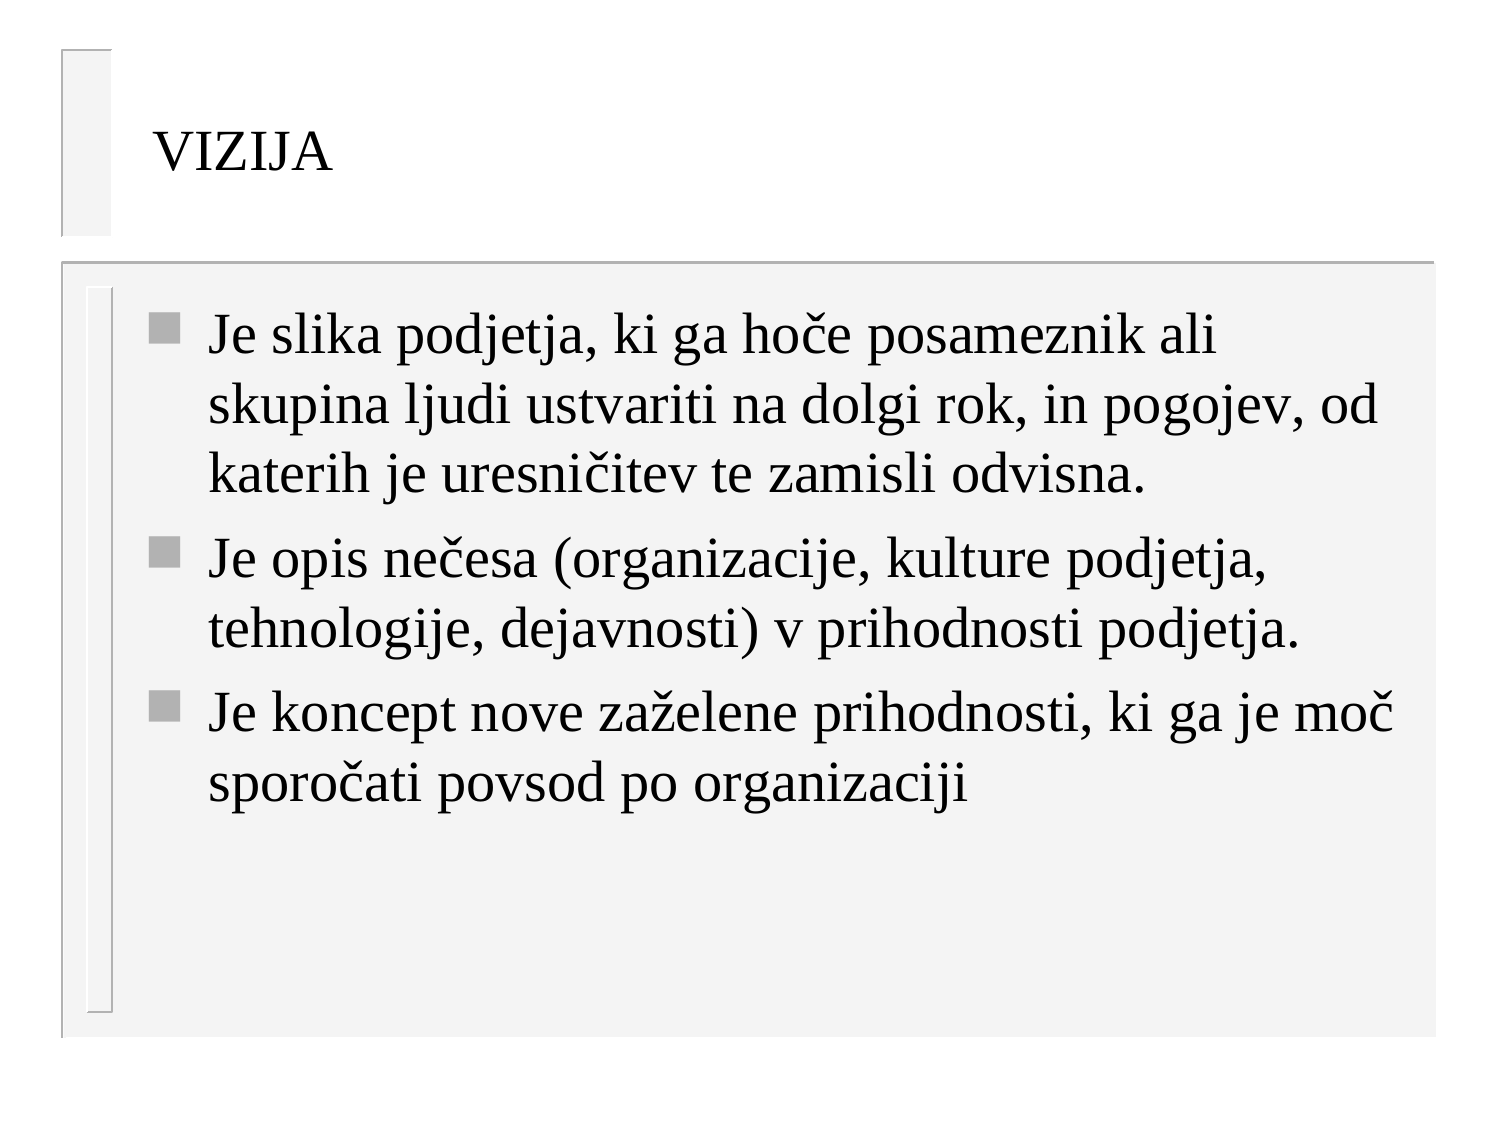

# VIZIJA
Je slika podjetja, ki ga hoče posameznik ali skupina ljudi ustvariti na dolgi rok, in pogojev, od katerih je uresničitev te zamisli odvisna.
Je opis nečesa (organizacije, kulture podjetja, tehnologije, dejavnosti) v prihodnosti podjetja.
Je koncept nove zaželene prihodnosti, ki ga je moč sporočati povsod po organizaciji